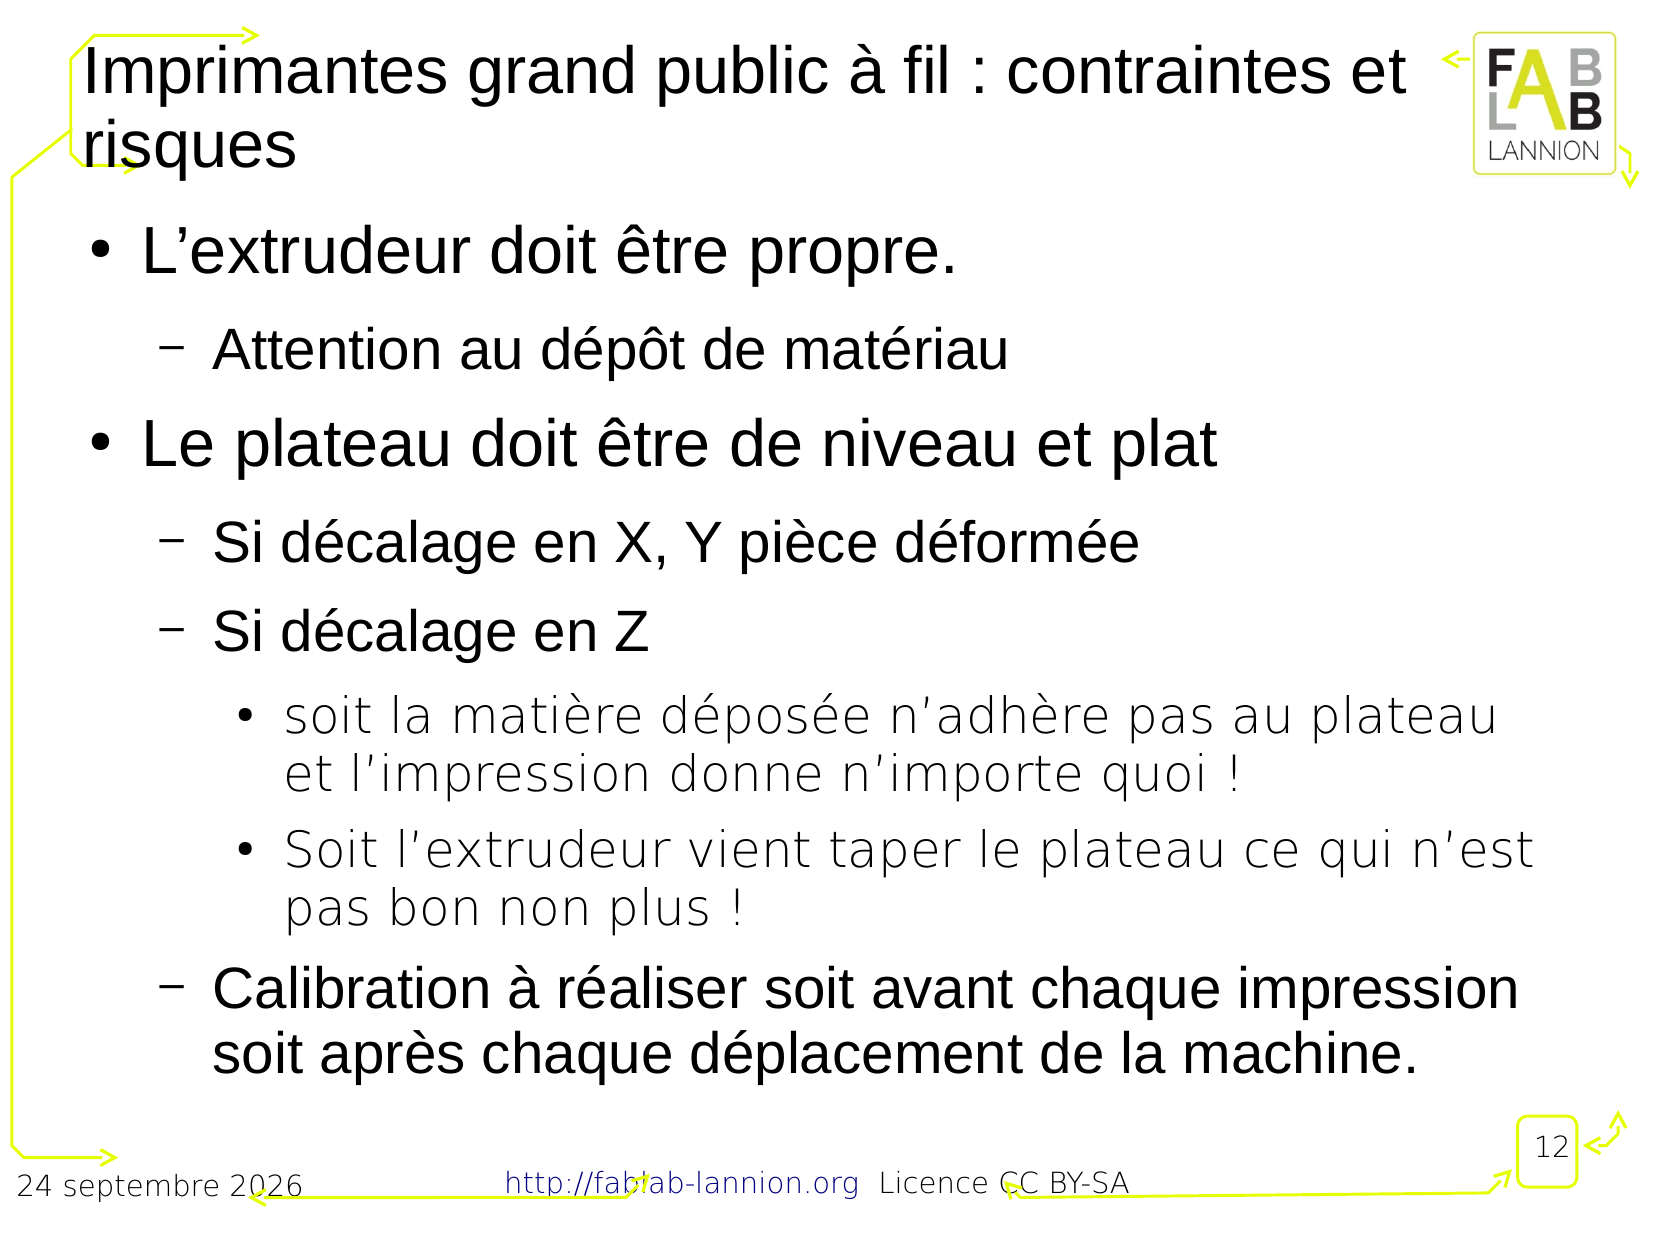

# Imprimantes grand public à fil : contraintes et risques
L’extrudeur doit être propre.
Attention au dépôt de matériau
Le plateau doit être de niveau et plat
Si décalage en X, Y pièce déformée
Si décalage en Z
soit la matière déposée n’adhère pas au plateau et l’impression donne n’importe quoi !
Soit l’extrudeur vient taper le plateau ce qui n’est pas bon non plus !
Calibration à réaliser soit avant chaque impression soit après chaque déplacement de la machine.
12